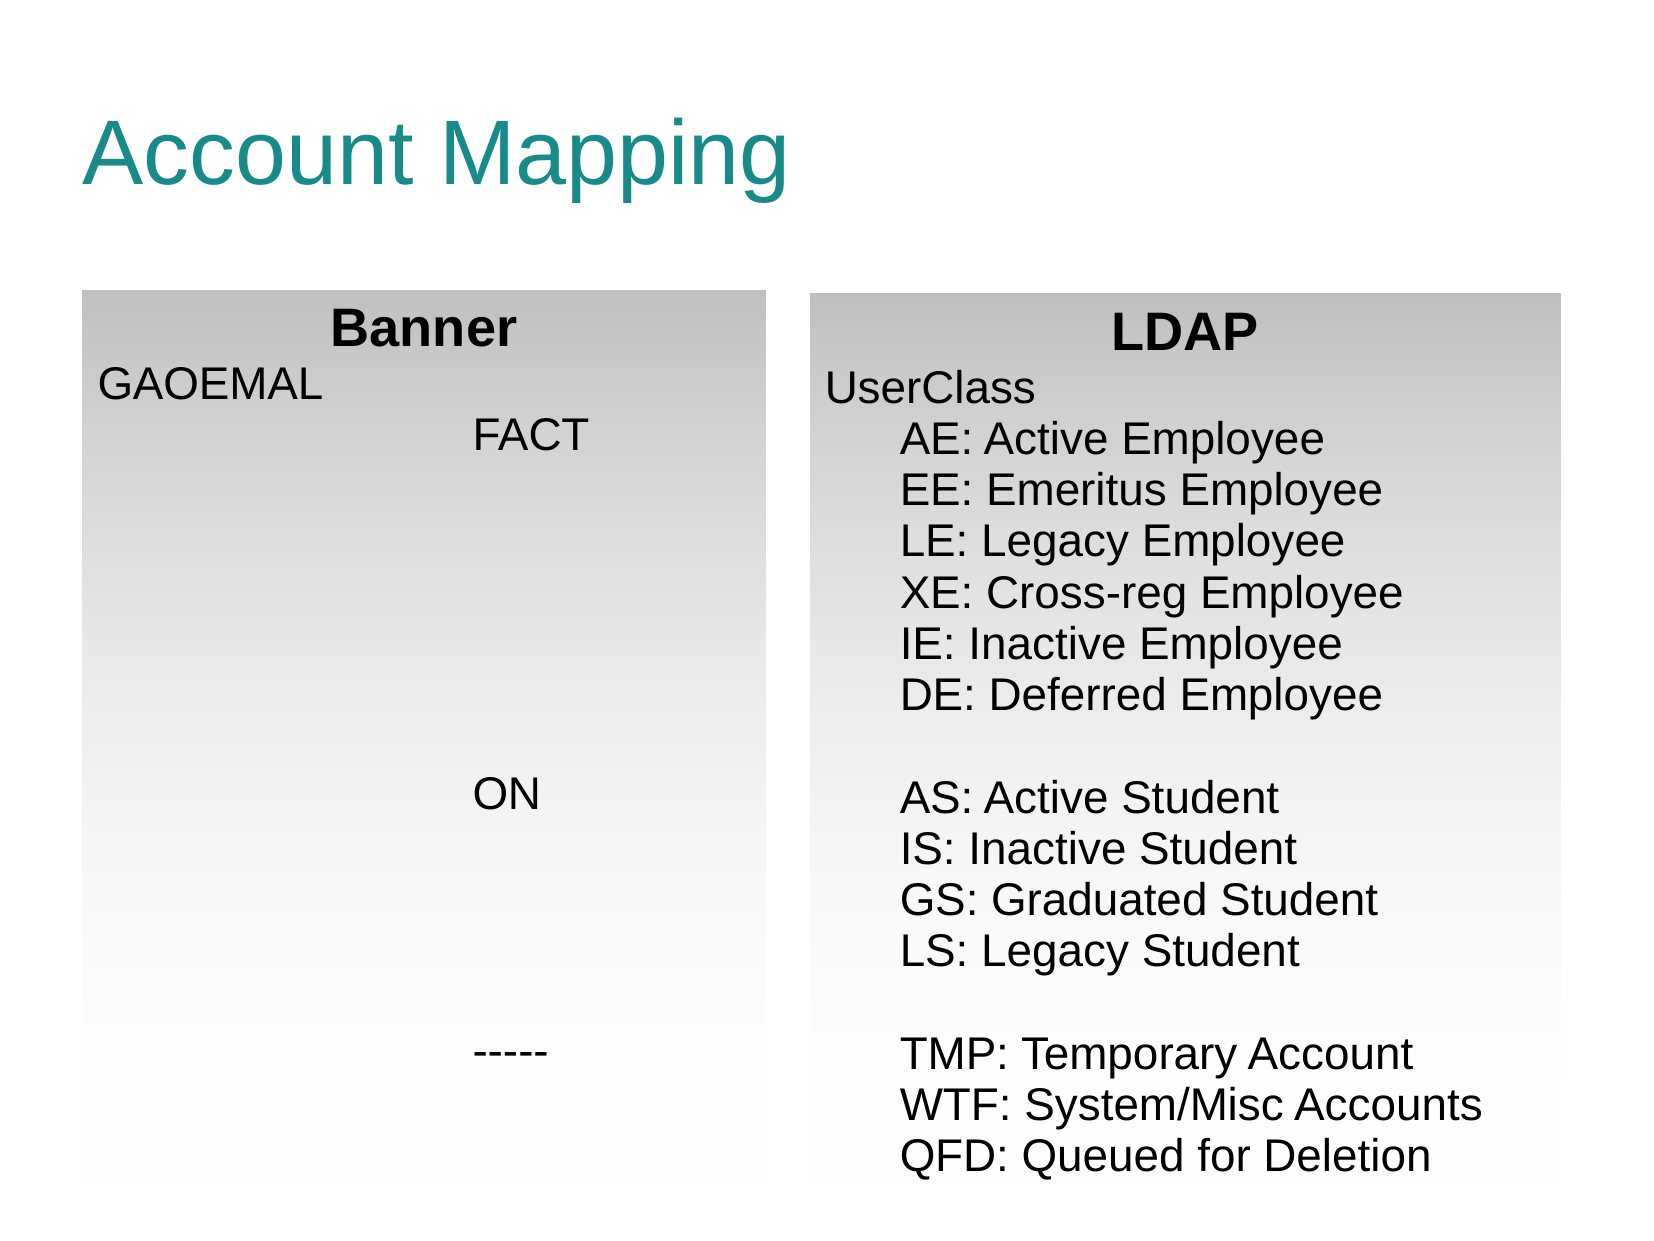

# Account Mapping
Banner
GAOEMAL
					FACT
					ON
					-----
LDAP
UserClass
	AE: Active Employee
	EE: Emeritus Employee
	LE: Legacy Employee
	XE: Cross-reg Employee
	IE: Inactive Employee
	DE: Deferred Employee
	AS: Active Student
	IS: Inactive Student
	GS: Graduated Student
	LS: Legacy Student
	TMP: Temporary Account
	WTF: System/Misc Accounts
	QFD: Queued for Deletion